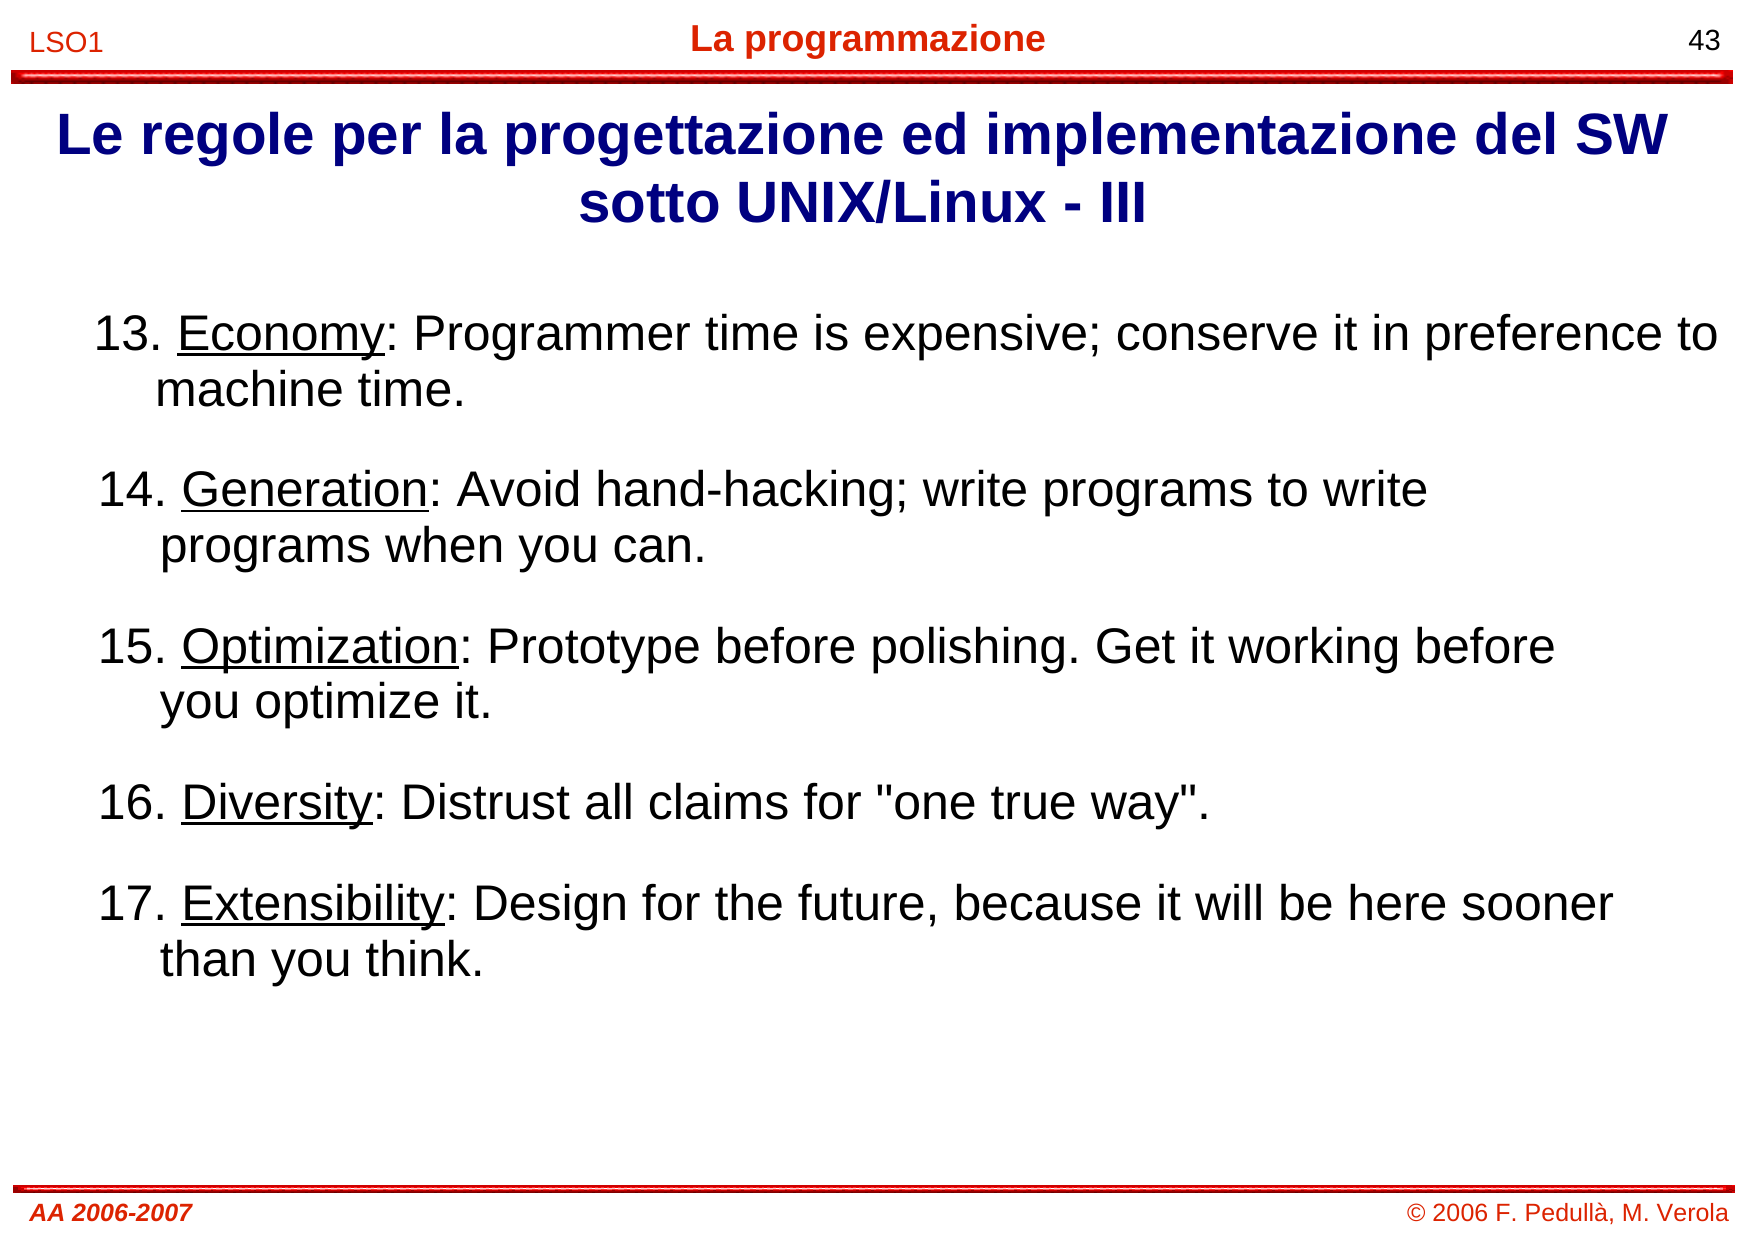

Le regole per la progettazione ed implementazione del SW
sotto UNIX/Linux - III
# 13. Economy: Programmer time is expensive; conserve it in preference to machine time.
14. Generation: Avoid hand-hacking; write programs to write programs when you can.
15. Optimization: Prototype before polishing. Get it working before you optimize it.
16. Diversity: Distrust all claims for "one true way".
17. Extensibility: Design for the future, because it will be here sooner than you think.